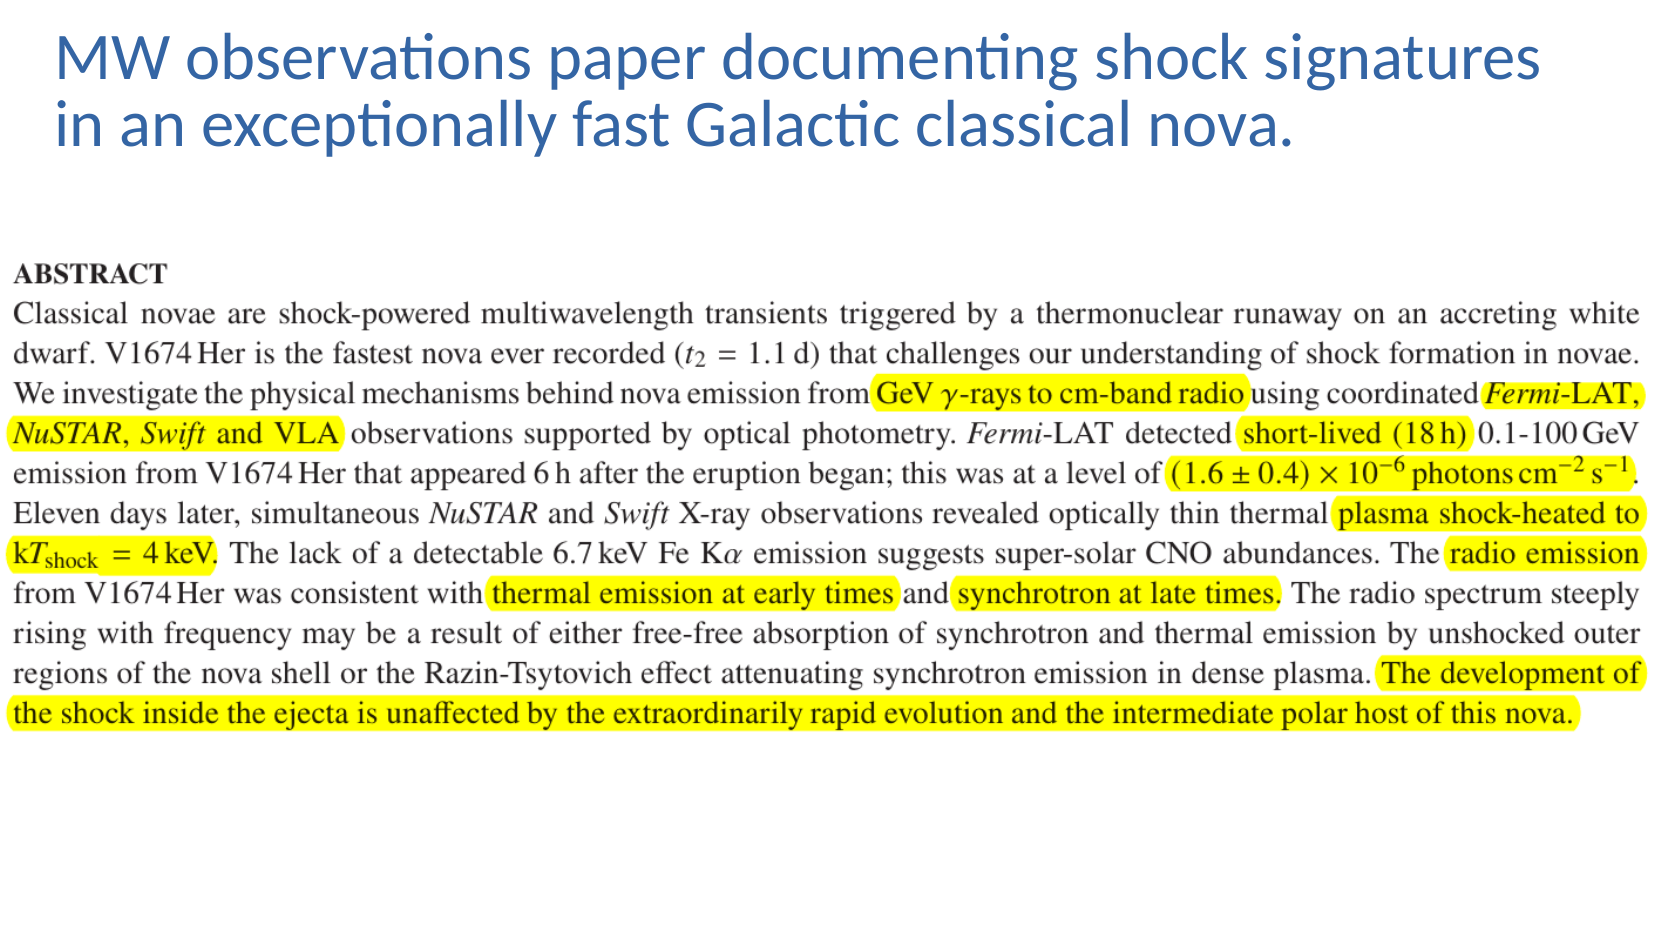

MW observations paper documenting shock signatures in an exceptionally fast Galactic classical nova.